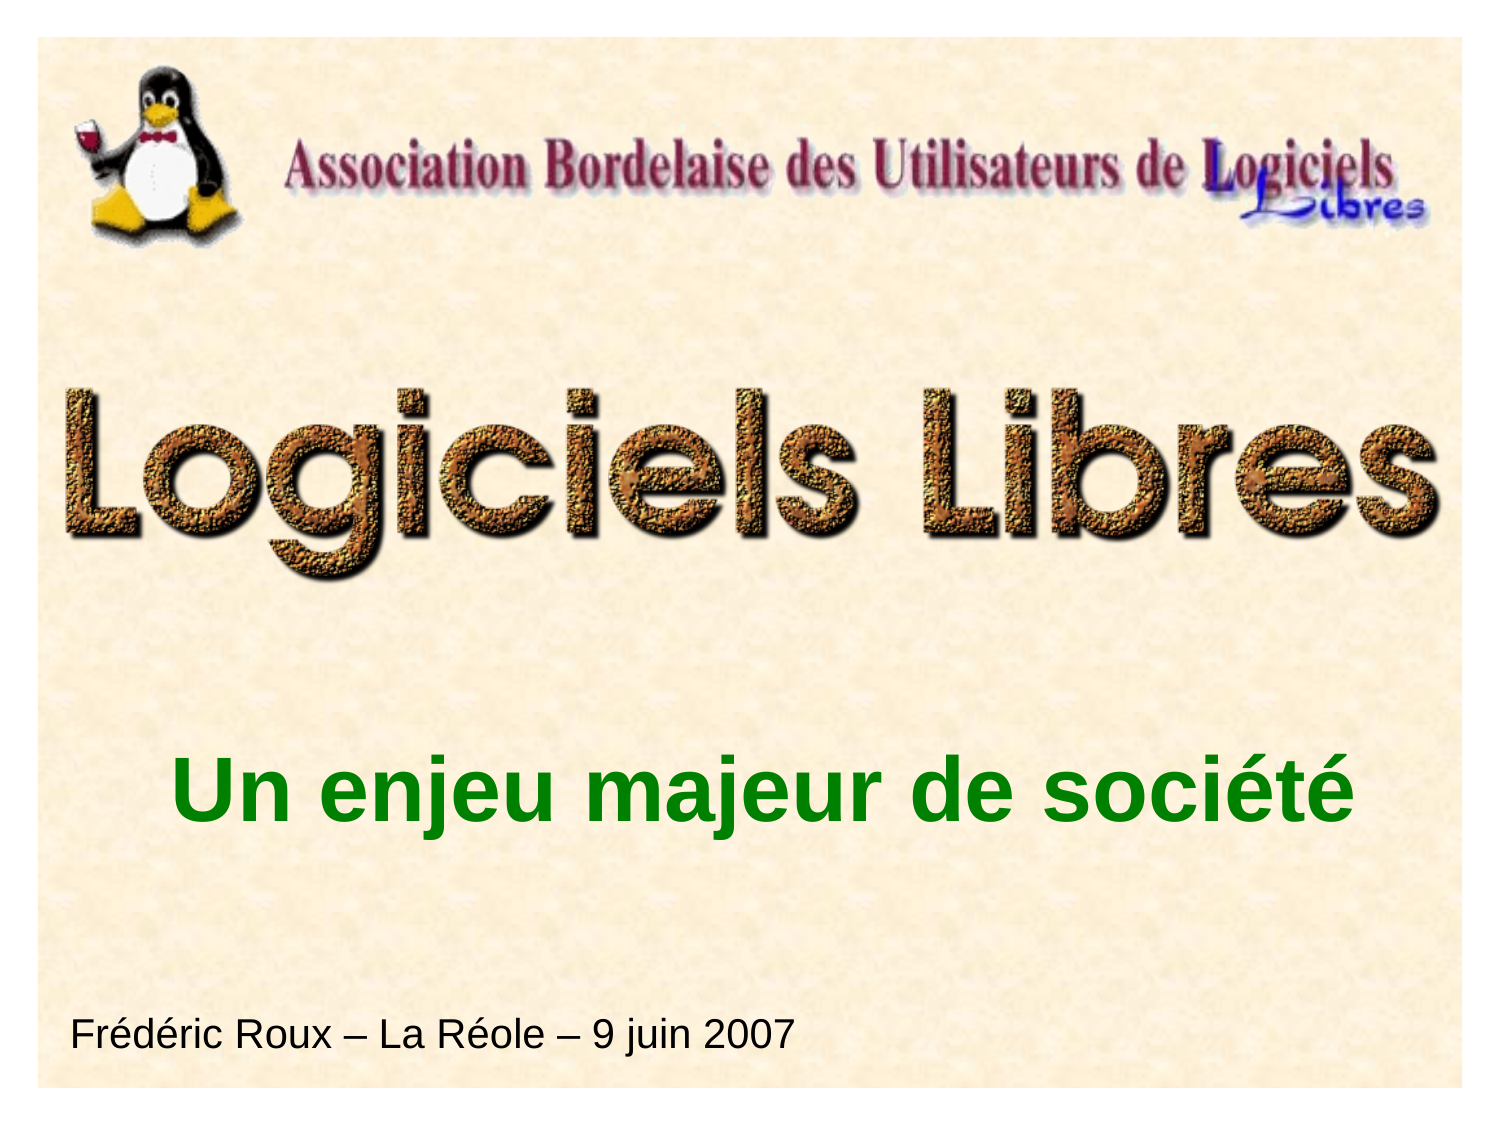

Un enjeu majeur de société
Frédéric Roux – La Réole – 9 juin 2007